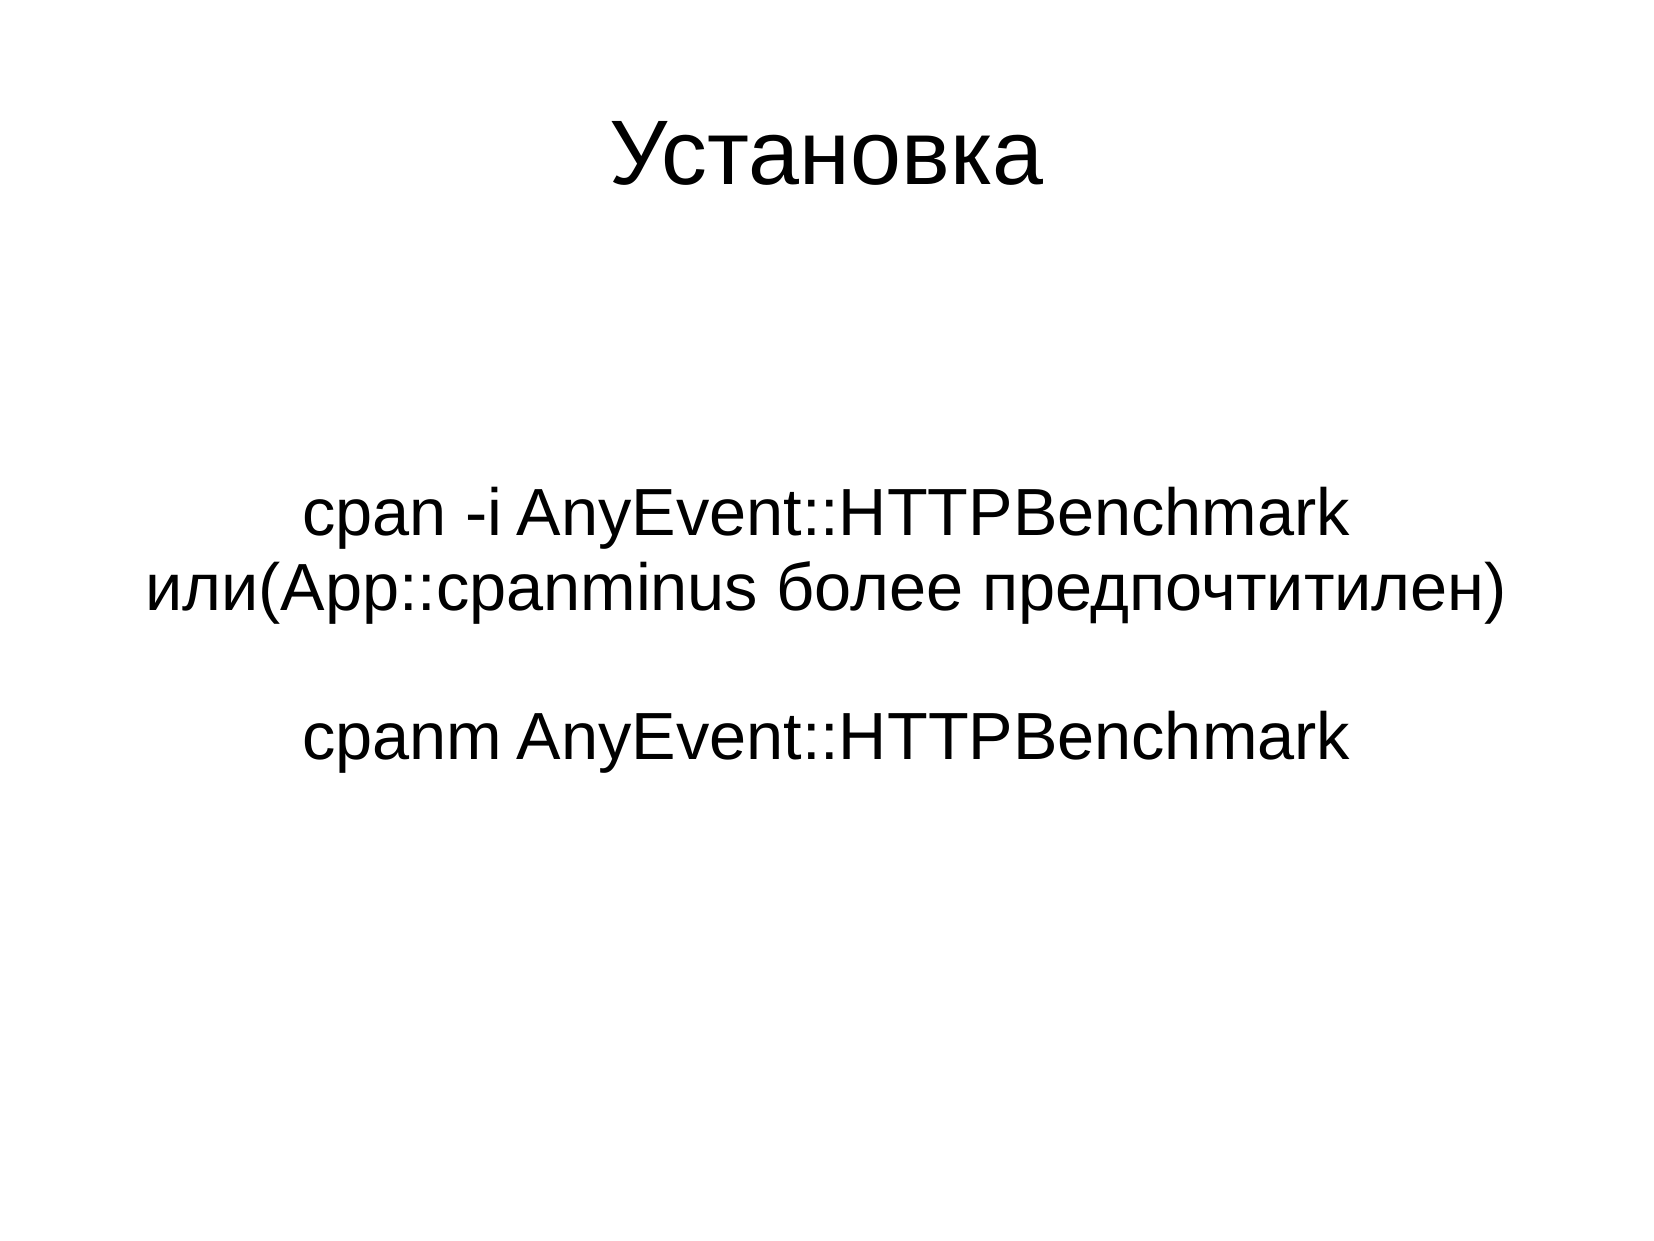

# Установка
cpan -i AnyEvent::HTTPBenchmark
или(App::cpanminus более предпочтитилен)
cpanm AnyEvent::HTTPBenchmark